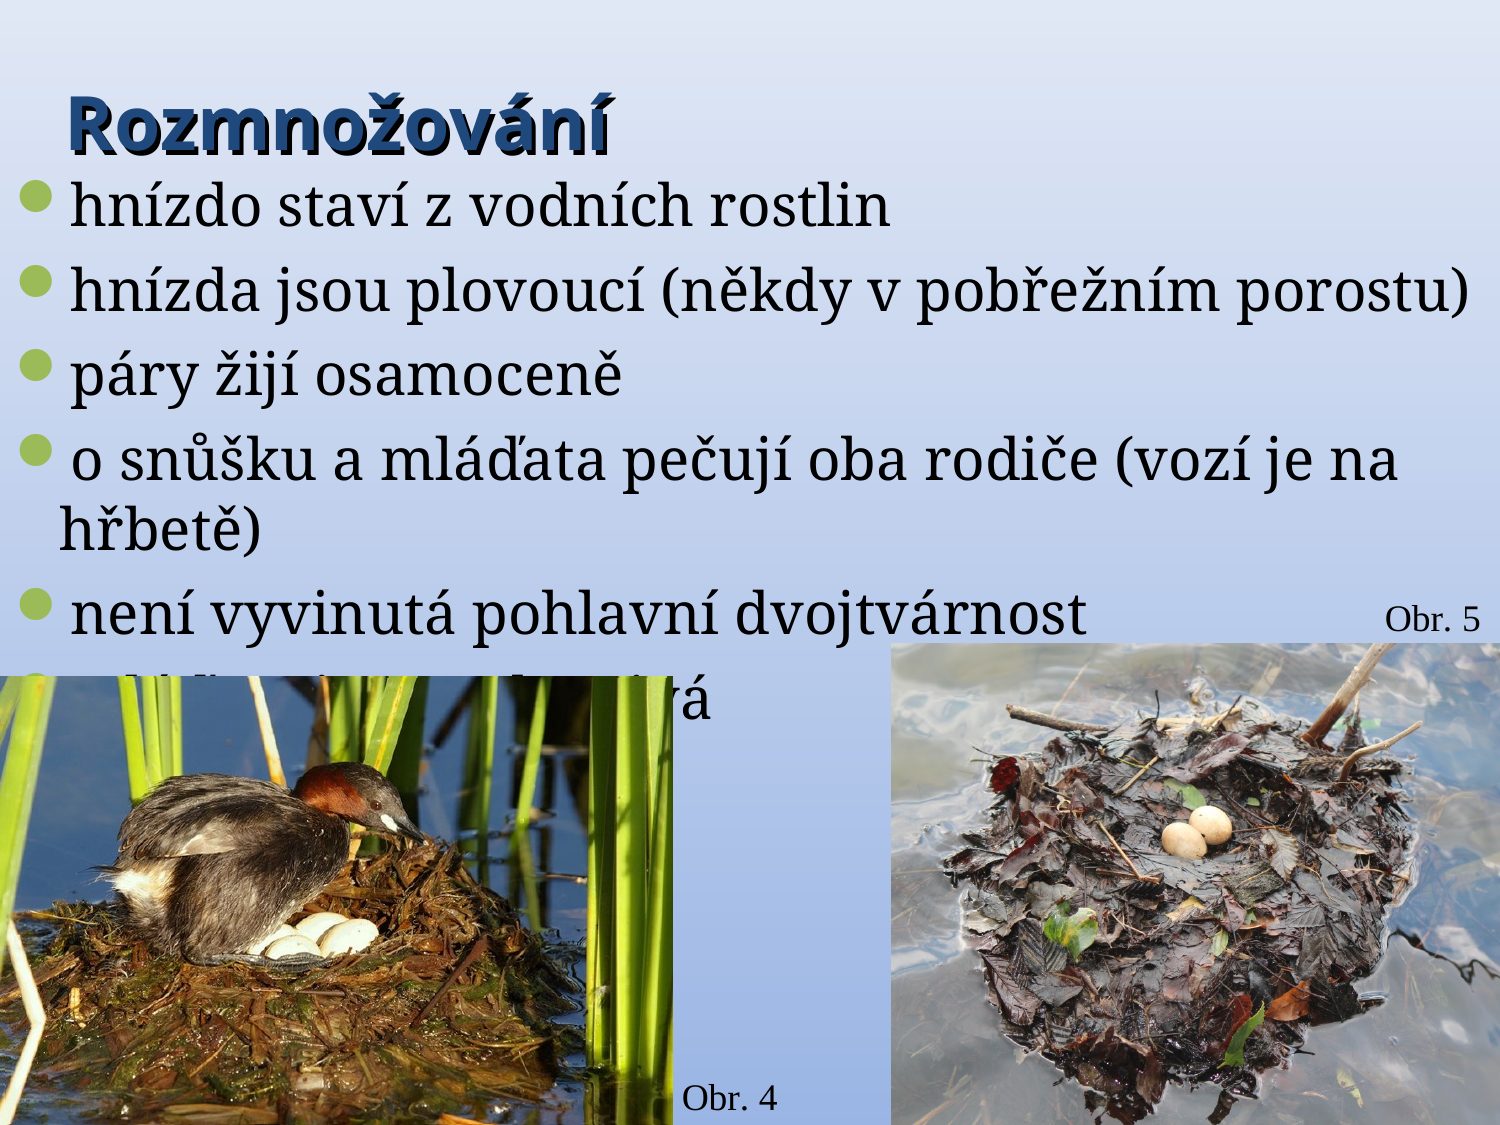

# Rozmnožování
hnízdo staví z vodních rostlin
hnízda jsou plovoucí (někdy v pobřežním porostu)
páry žijí osamoceně
o snůšku a mláďata pečují oba rodiče (vozí je na hřbetě)
není vyvinutá pohlavní dvojtvárnost
mláďata jsou nekrmivá
Obr. 5
Obr. 4